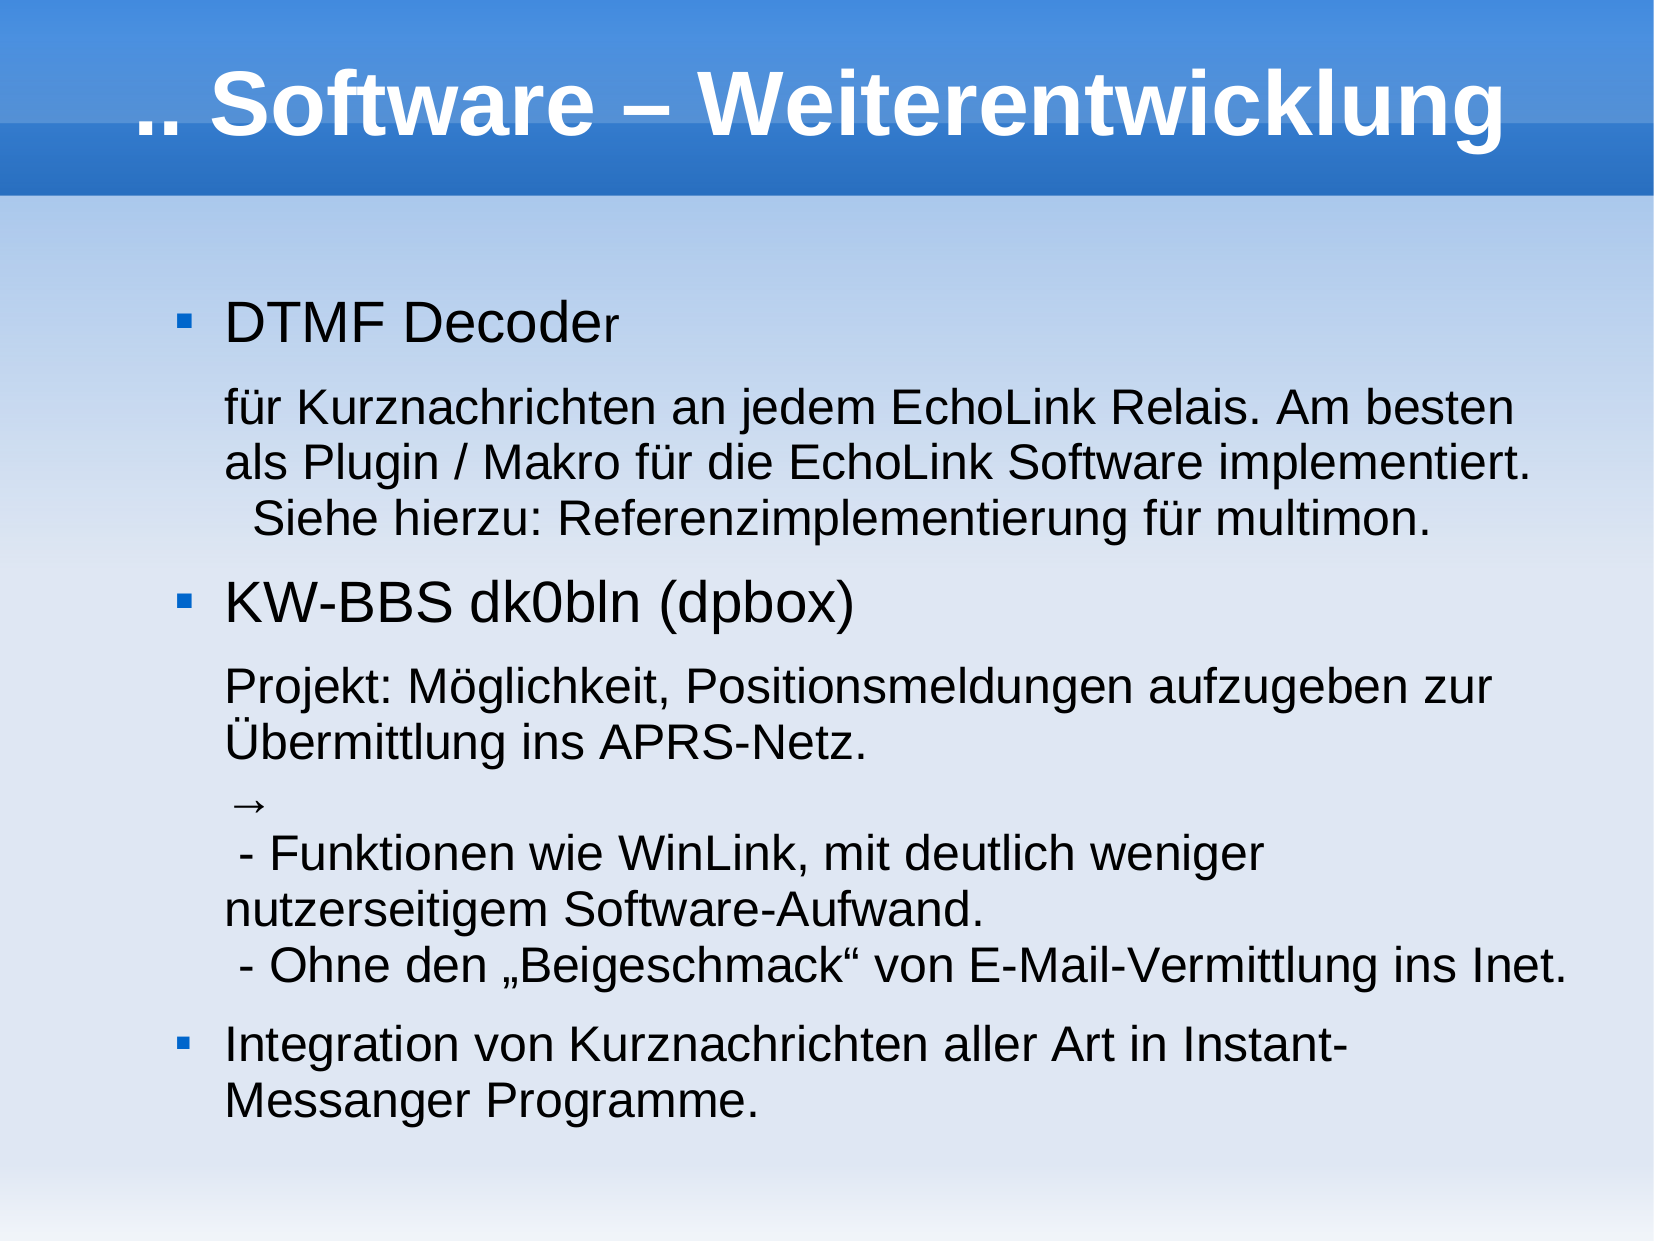

# .. Software – Weiterentwicklung
DTMF Decoder
für Kurznachrichten an jedem EchoLink Relais. Am besten als Plugin / Makro für die EchoLink Software implementiert.
 Siehe hierzu: Referenzimplementierung für multimon.
KW-BBS dk0bln (dpbox)
Projekt: Möglichkeit, Positionsmeldungen aufzugeben zur Übermittlung ins APRS-Netz.
→
 - Funktionen wie WinLink, mit deutlich weniger nutzerseitigem Software-Aufwand.
 - Ohne den „Beigeschmack“ von E-Mail-Vermittlung ins Inet.
Integration von Kurznachrichten aller Art in Instant-Messanger Programme.